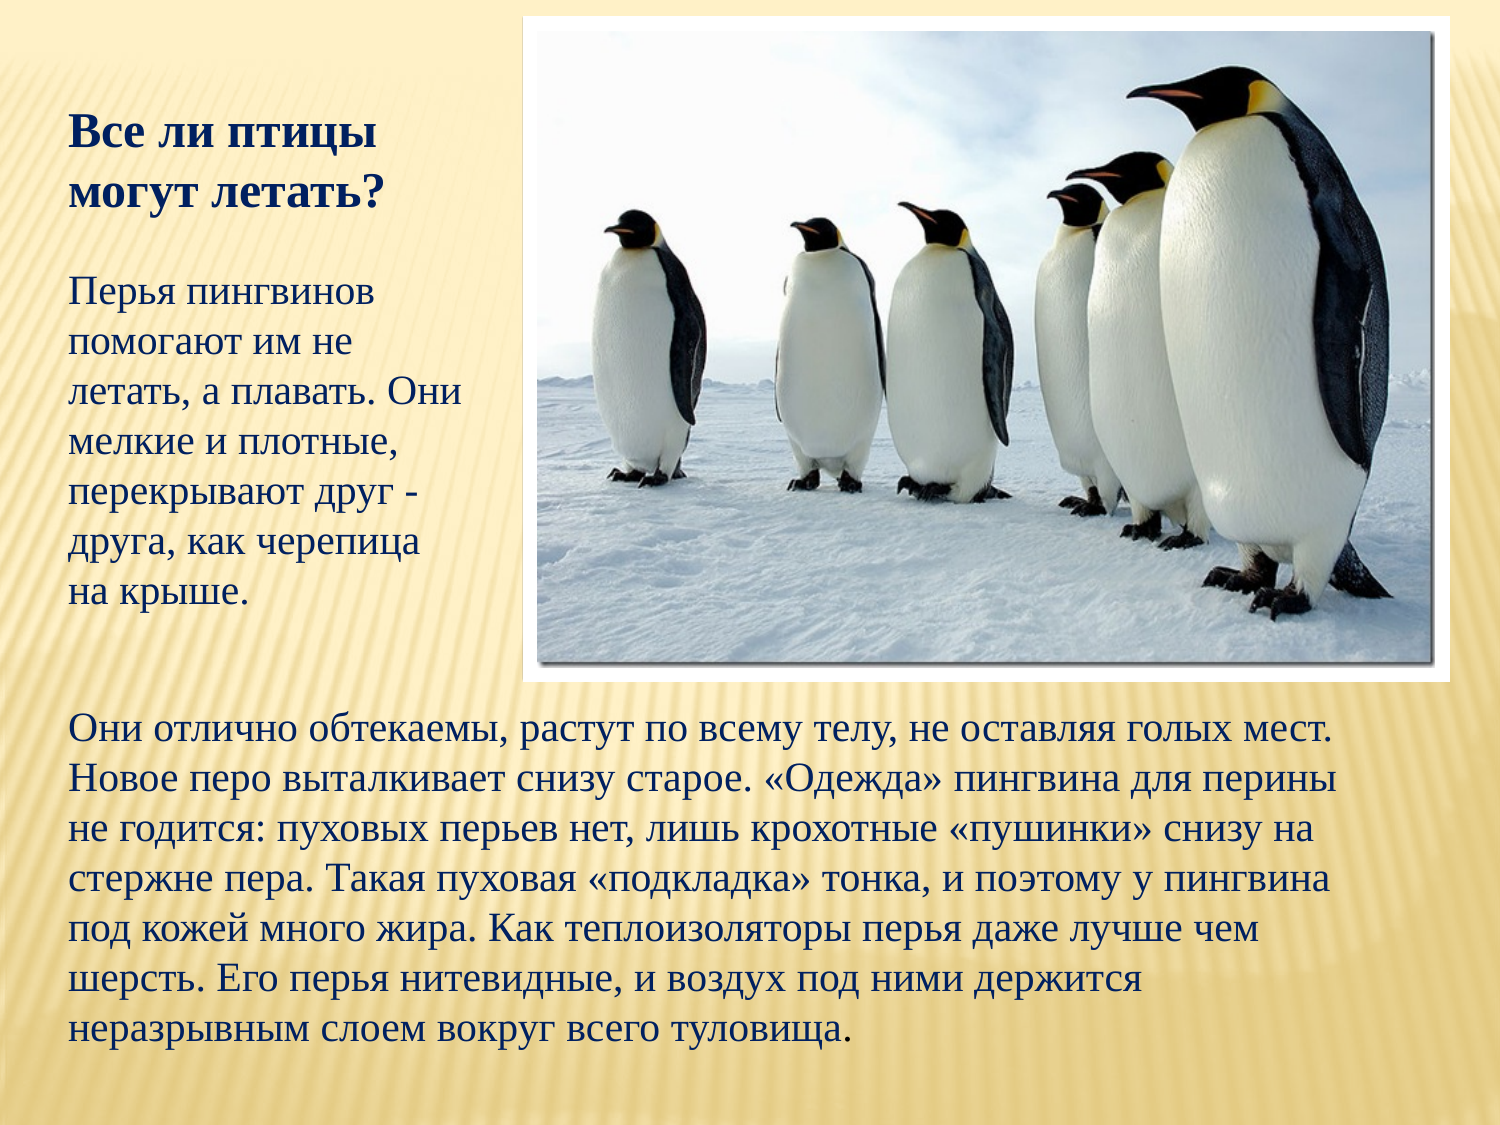

Все ли птицы могут летать?
Перья пингвинов помогают им не летать, а плавать. Они мелкие и плотные, перекрывают друг -друга, как черепица на крыше.
Они отлично обтекаемы, растут по всему телу, не оставляя голых мест. Новое перо выталкивает снизу старое. «Одежда» пингвина для перины не годится: пуховых перьев нет, лишь крохотные «пушинки» снизу на стержне пера. Такая пуховая «подкладка» тонка, и поэтому у пингвина под кожей много жира. Как теплоизоляторы перья даже лучше чем шерсть. Его перья нитевидные, и воздух под ними держится неразрывным слоем вокруг всего туловища.